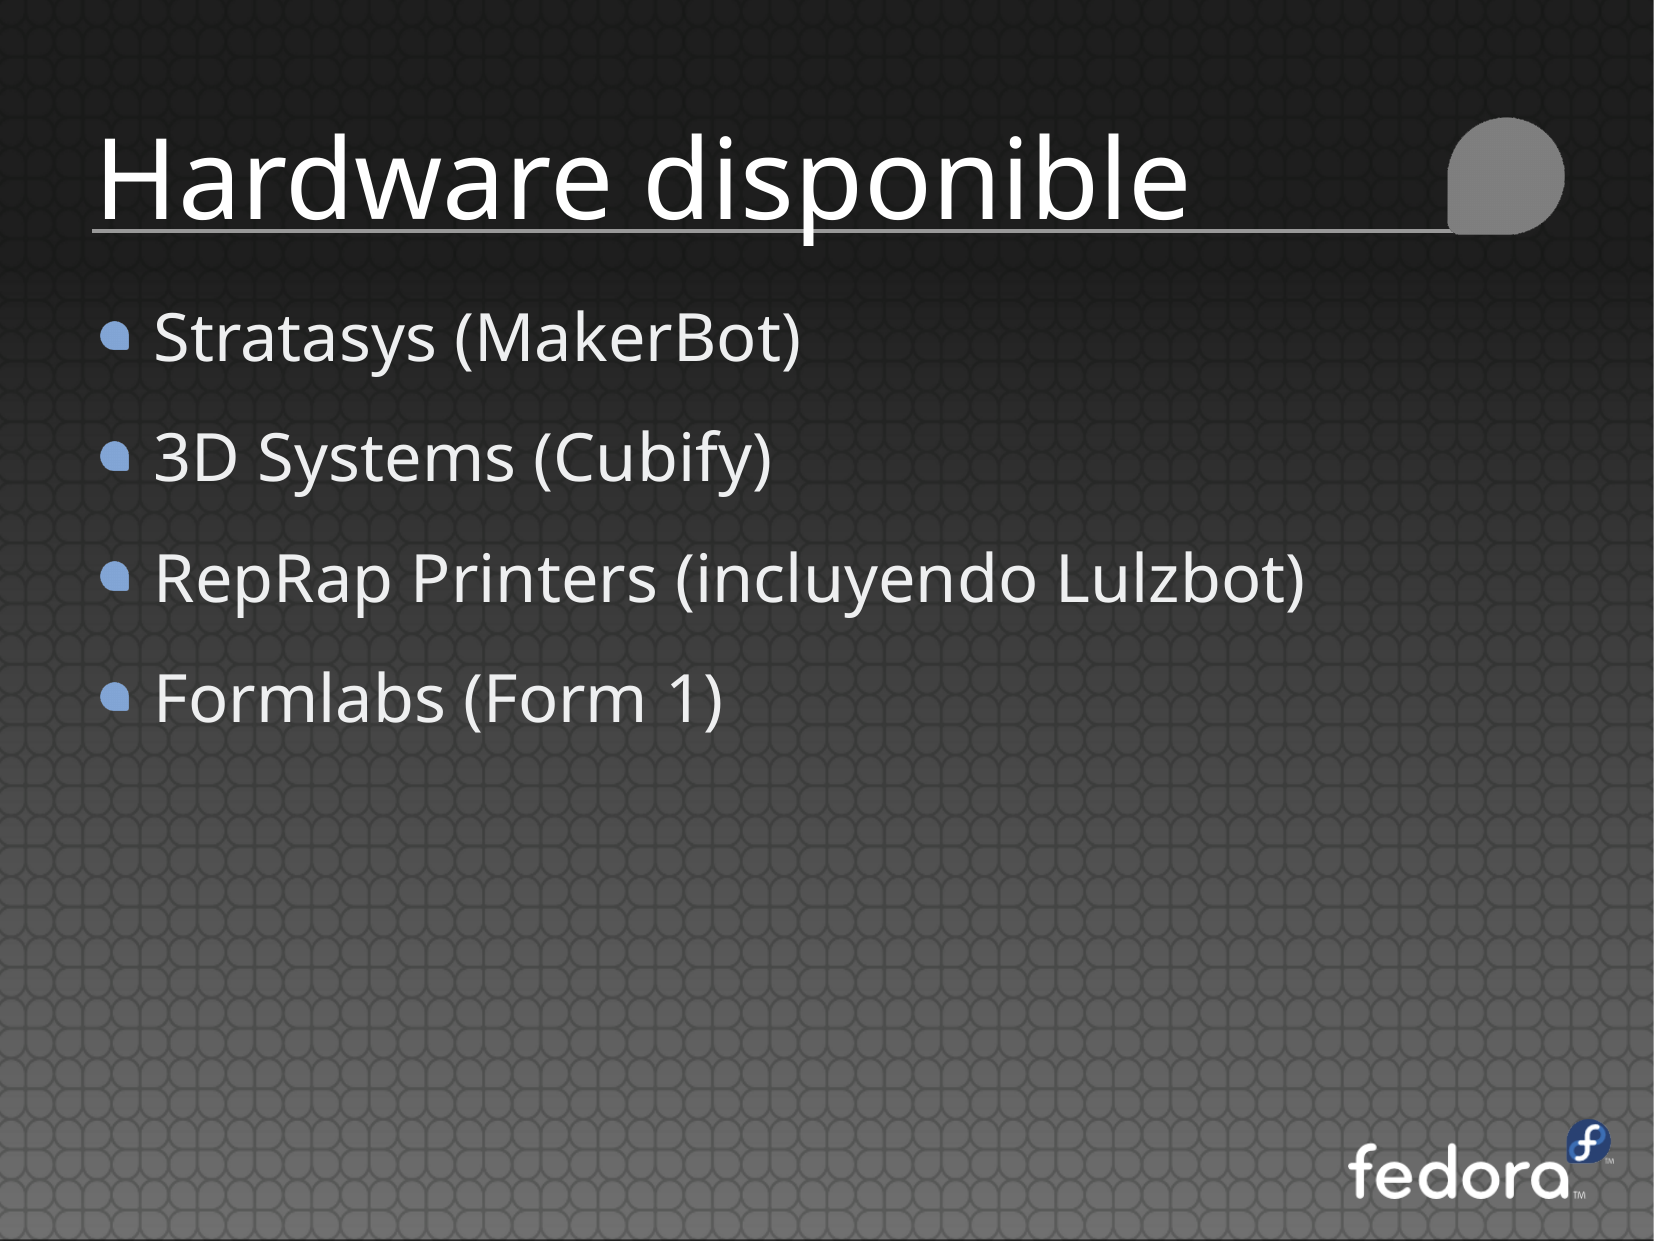

Hardware disponible
# Stratasys (MakerBot)
3D Systems (Cubify)
RepRap Printers (incluyendo Lulzbot)
Formlabs (Form 1)